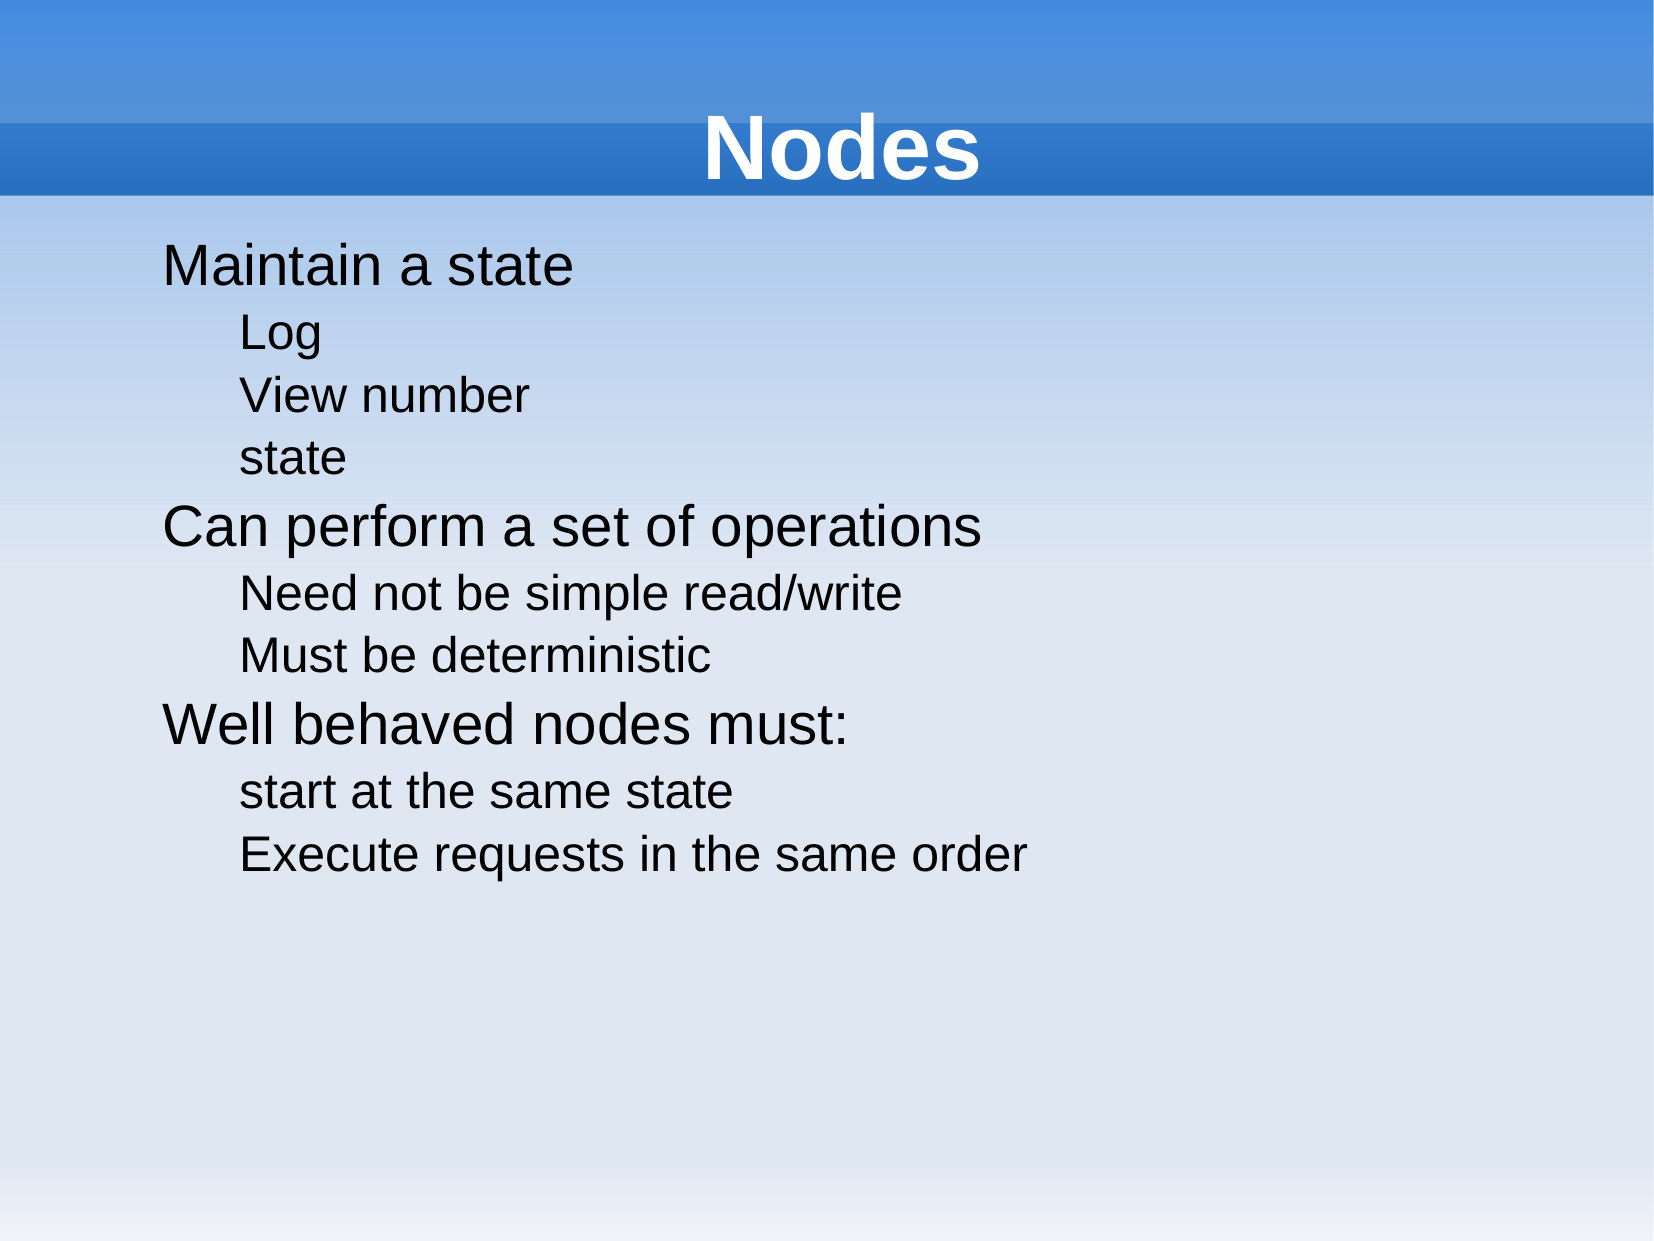

# Nodes
Maintain a state
Log
View number
state
Can perform a set of operations
Need not be simple read/write
Must be deterministic
Well behaved nodes must:
start at the same state
Execute requests in the same order